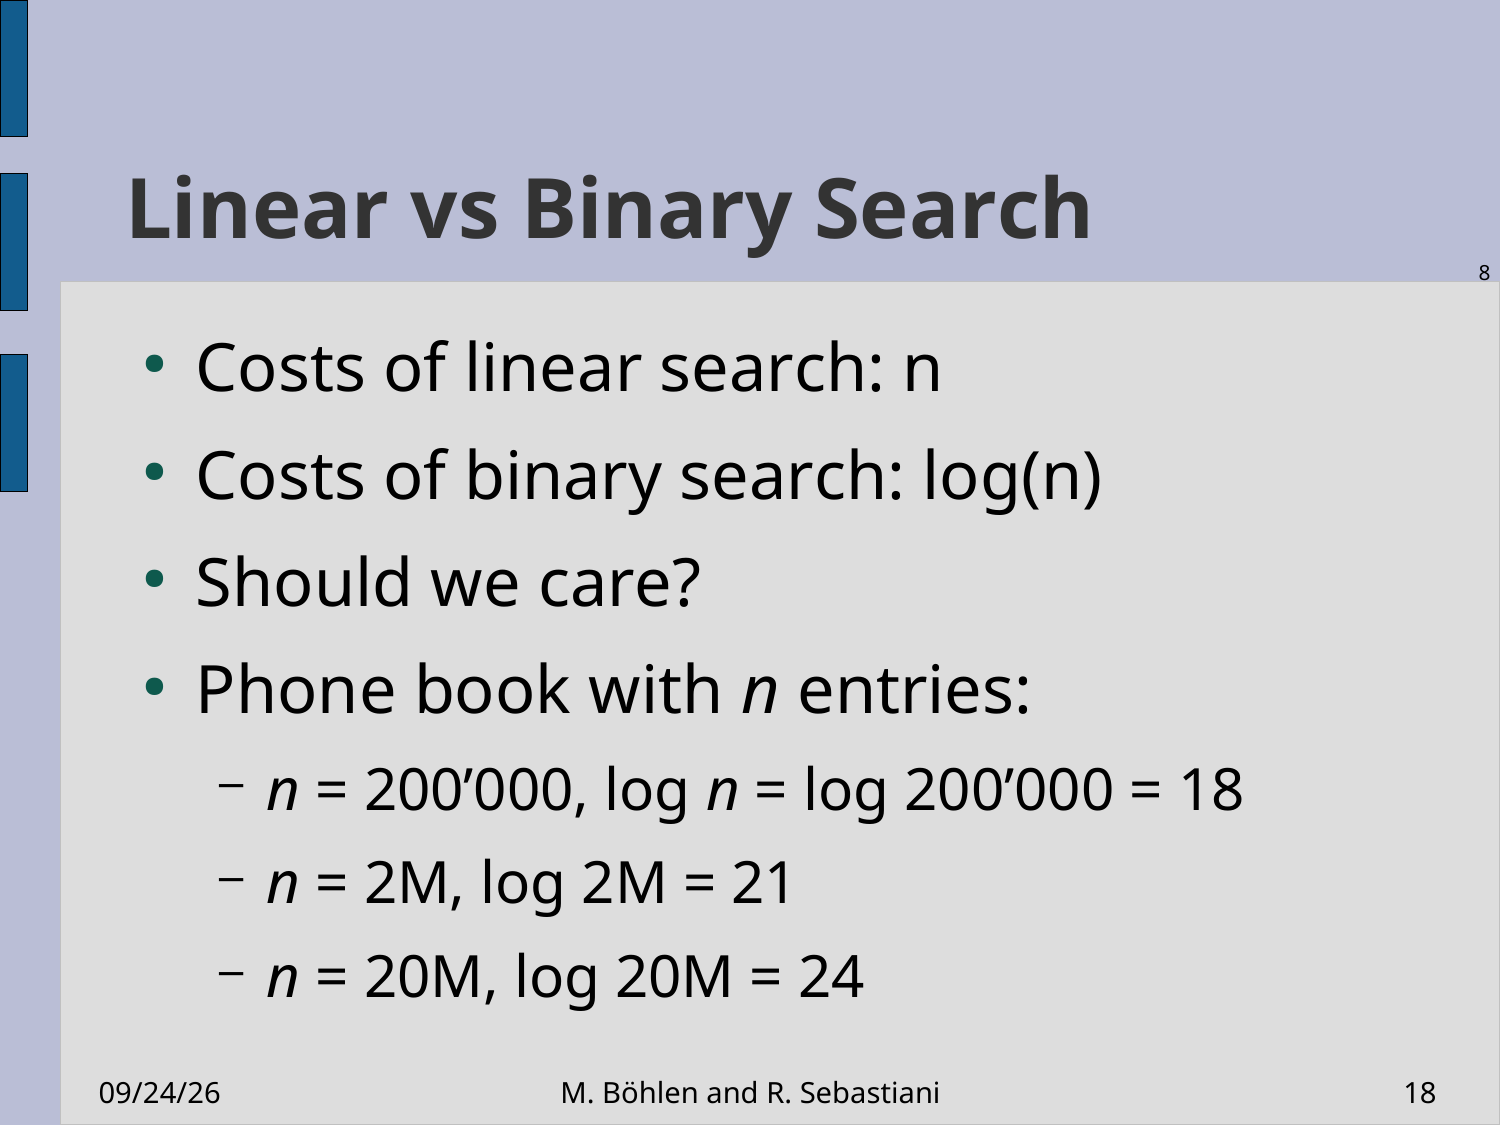

# Linear vs Binary Search
8
Costs of linear search: n
Costs of binary search: log(n)
Should we care?
Phone book with n entries:
n = 200’000, log n = log 200’000 = 18
n = 2M, log 2M = 21
n = 20M, log 20M = 24
M. Böhlen and R. Sebastiani
18